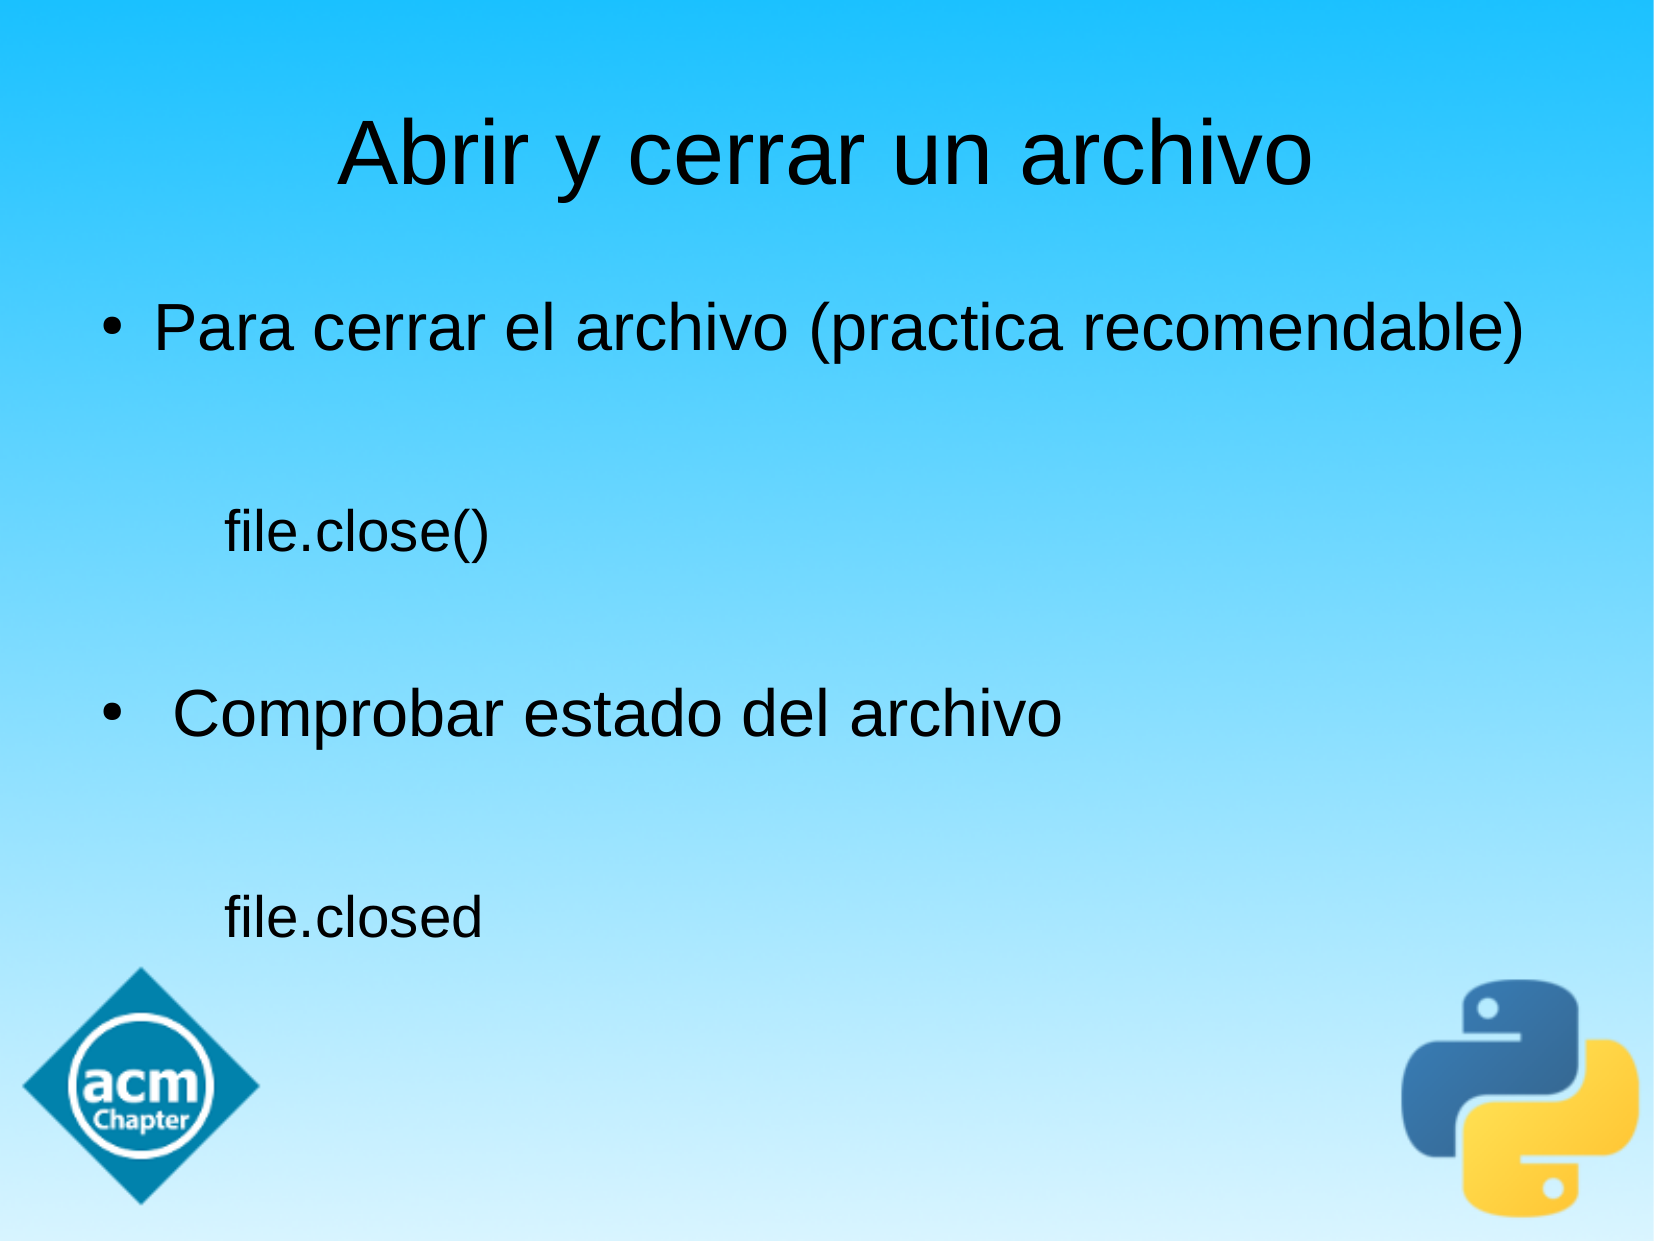

# Abrir y cerrar un archivo
Para cerrar el archivo (practica recomendable)
file.close()
 Comprobar estado del archivo
file.closed